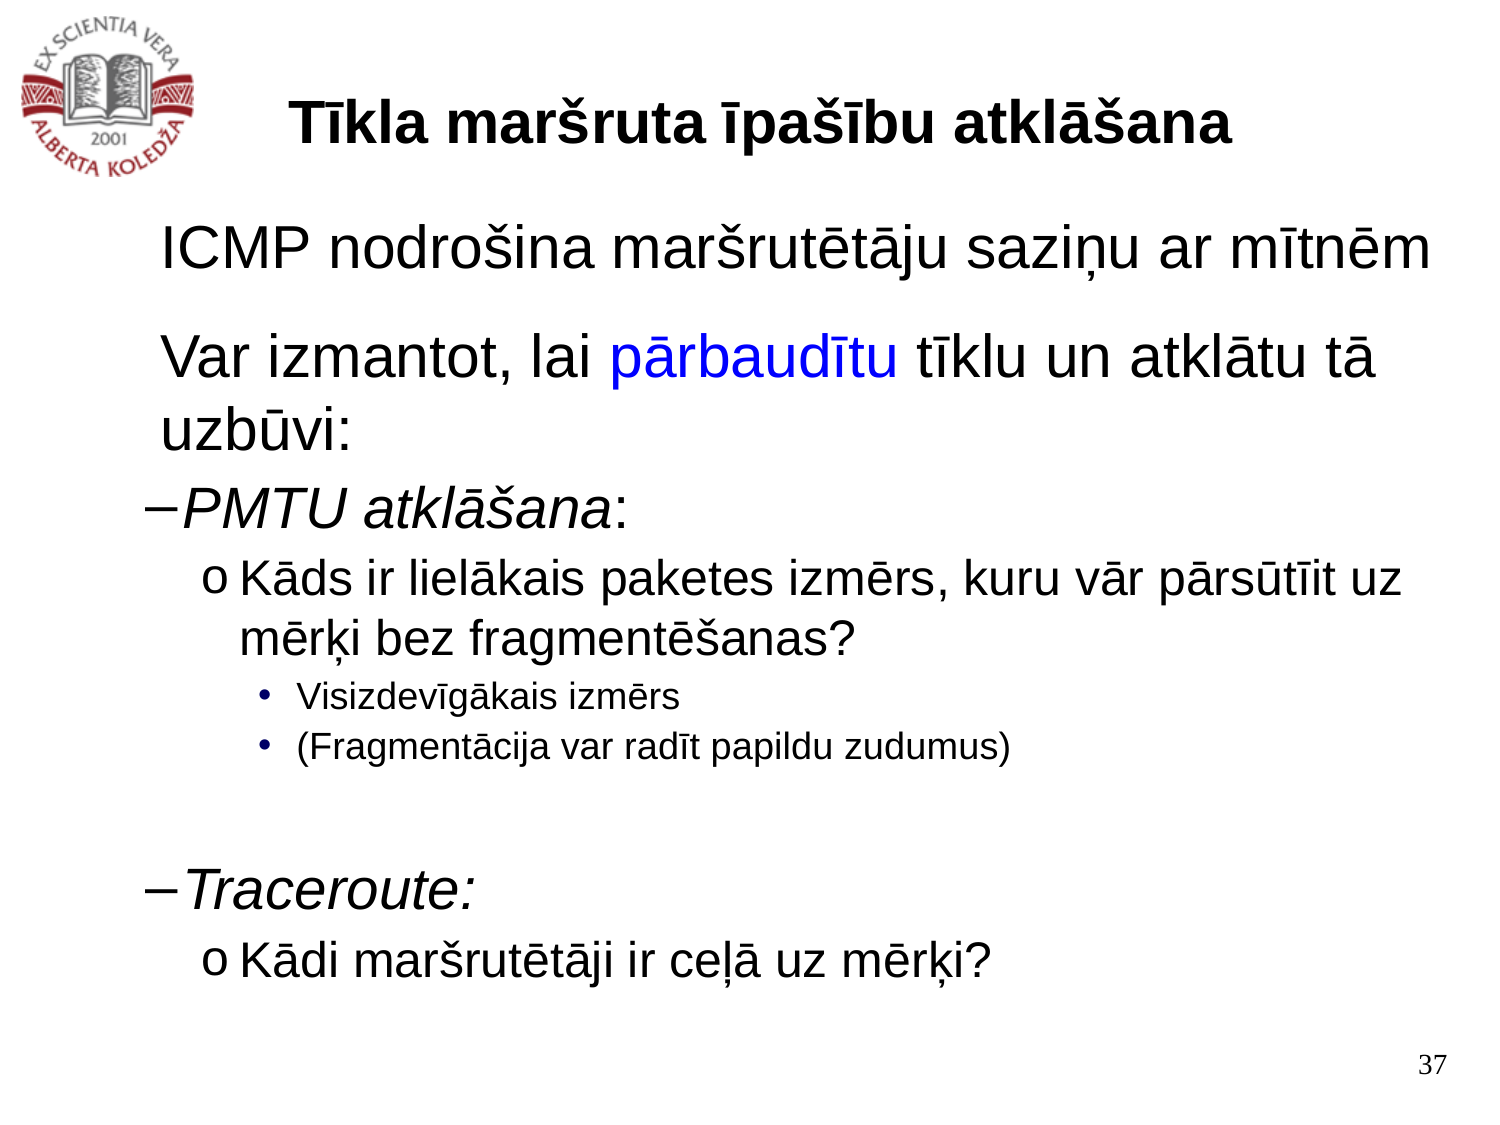

# Tīkla maršruta īpašību atklāšana
ICMP nodrošina maršrutētāju saziņu ar mītnēm
Var izmantot, lai pārbaudītu tīklu un atklātu tā uzbūvi:
PMTU atklāšana:
Kāds ir lielākais paketes izmērs, kuru vār pārsūtīit uz mērķi bez fragmentēšanas?
Visizdevīgākais izmērs
(Fragmentācija var radīt papildu zudumus)
Traceroute:
Kādi maršrutētāji ir ceļā uz mērķi?